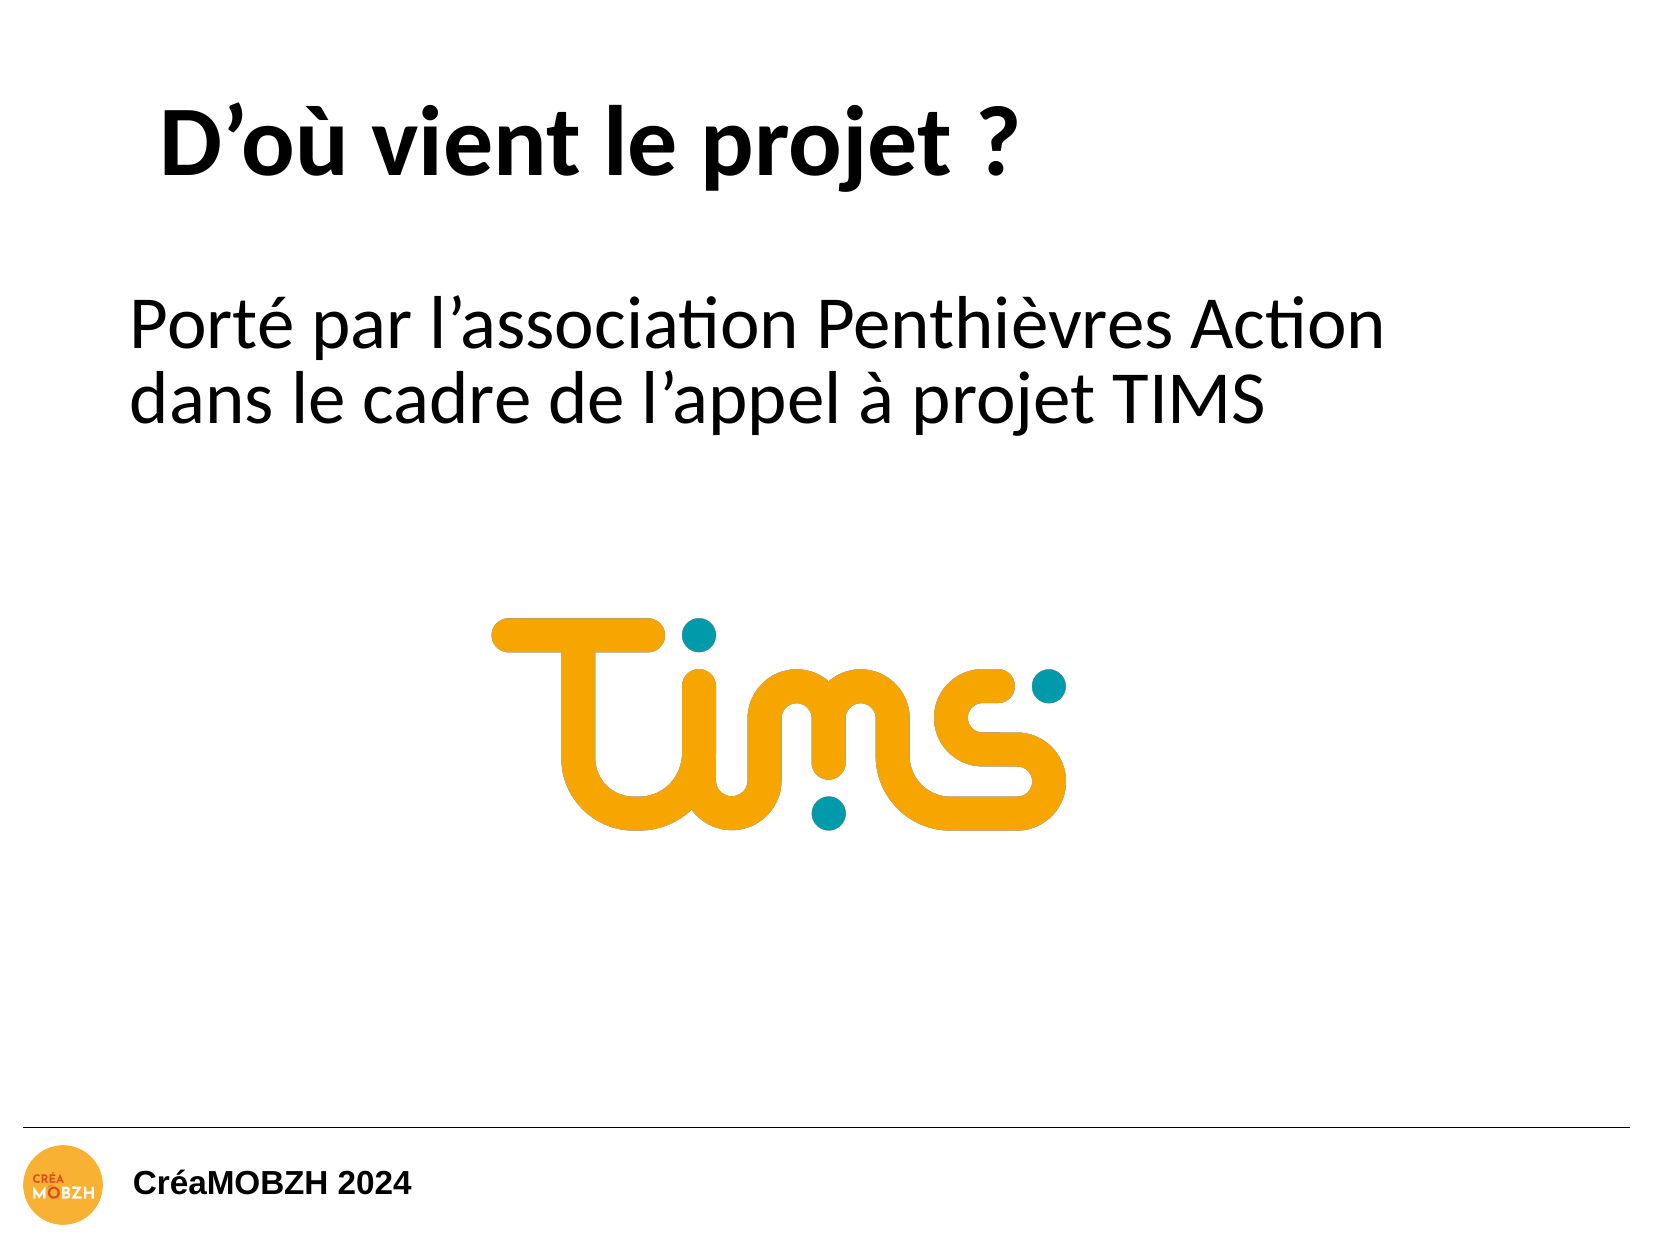

# D’où vient le projet ?
Porté par l’association Penthièvres Action dans le cadre de l’appel à projet TIMS
CréaMOBZH 2024